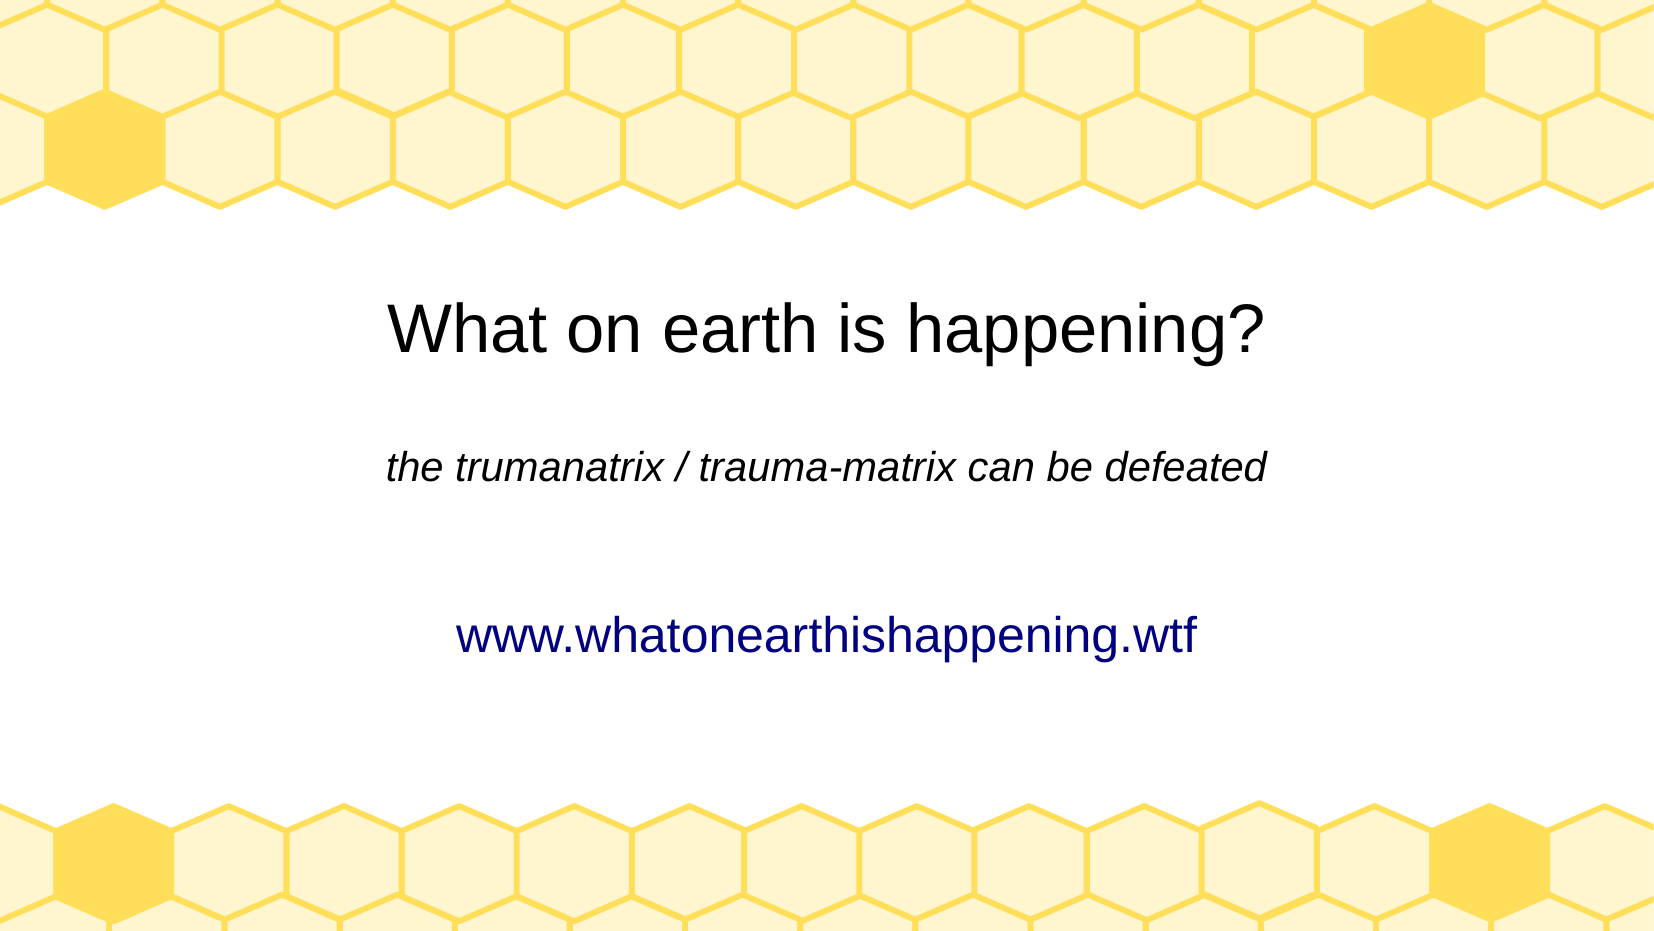

# What on earth is happening? the trumanatrix / trauma-matrix can be defeated
www.whatonearthishappening.wtf